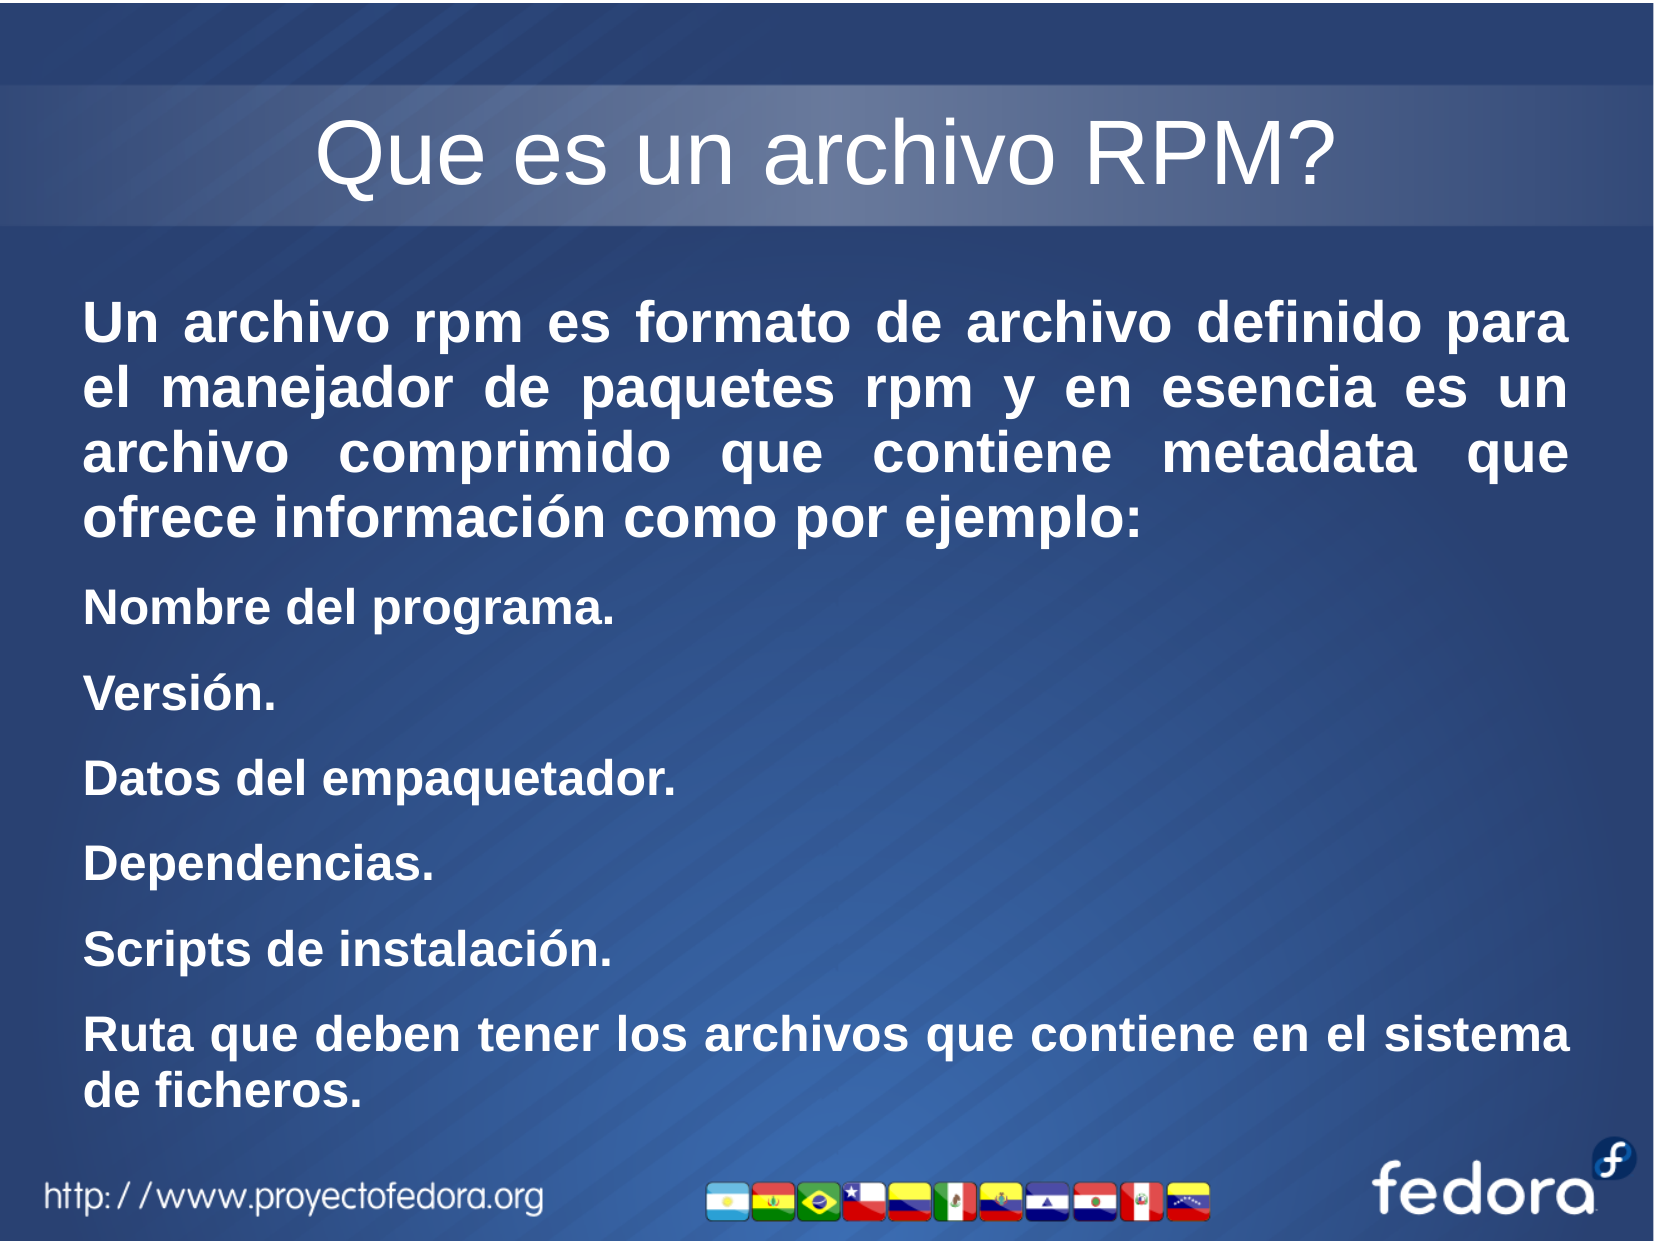

# Que es un archivo RPM?
Un archivo rpm es formato de archivo definido para el manejador de paquetes rpm y en esencia es un archivo comprimido que contiene metadata que ofrece información como por ejemplo:
Nombre del programa.
Versión.
Datos del empaquetador.
Dependencias.
Scripts de instalación.
Ruta que deben tener los archivos que contiene en el sistema de ficheros.